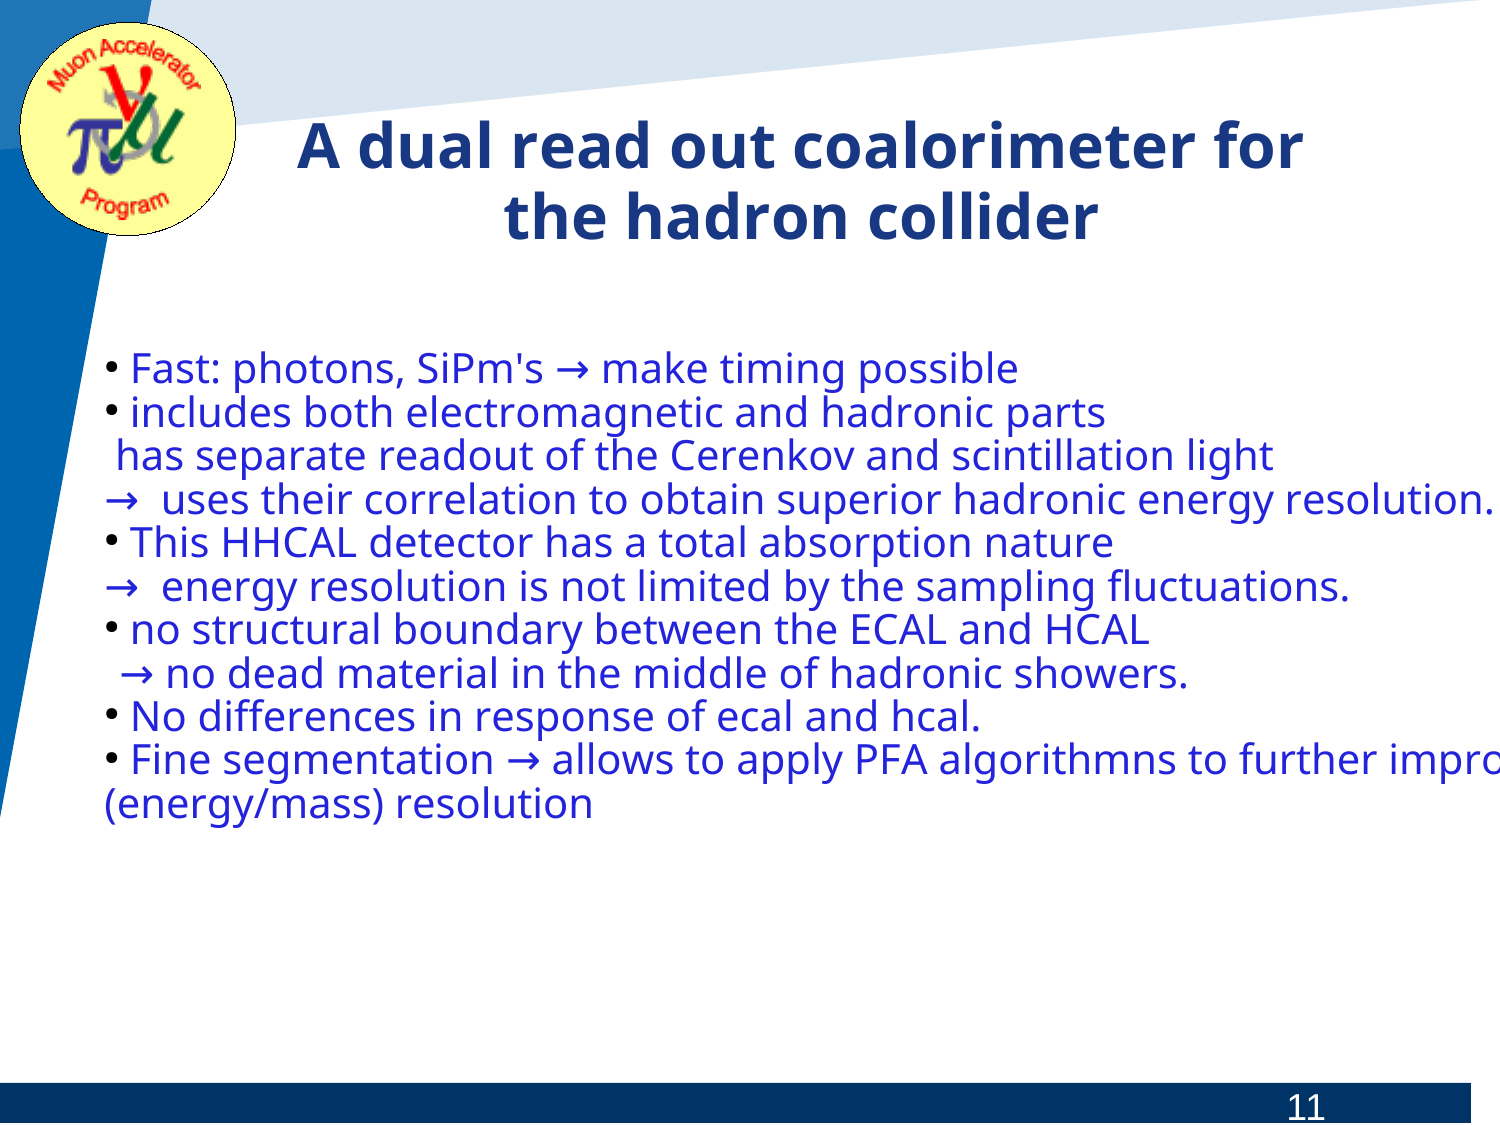

# A dual read out coalorimeter for the hadron collider
 Fast: photons, SiPm's → make timing possible
 includes both electromagnetic and hadronic parts
 has separate readout of the Cerenkov and scintillation light
→ uses their correlation to obtain superior hadronic energy resolution.
 This HHCAL detector has a total absorption nature
→ energy resolution is not limited by the sampling fluctuations.
 no structural boundary between the ECAL and HCAL
→ no dead material in the middle of hadronic showers.
 No differences in response of ecal and hcal.
 Fine segmentation → allows to apply PFA algorithmns to further improve (energy/mass) resolution